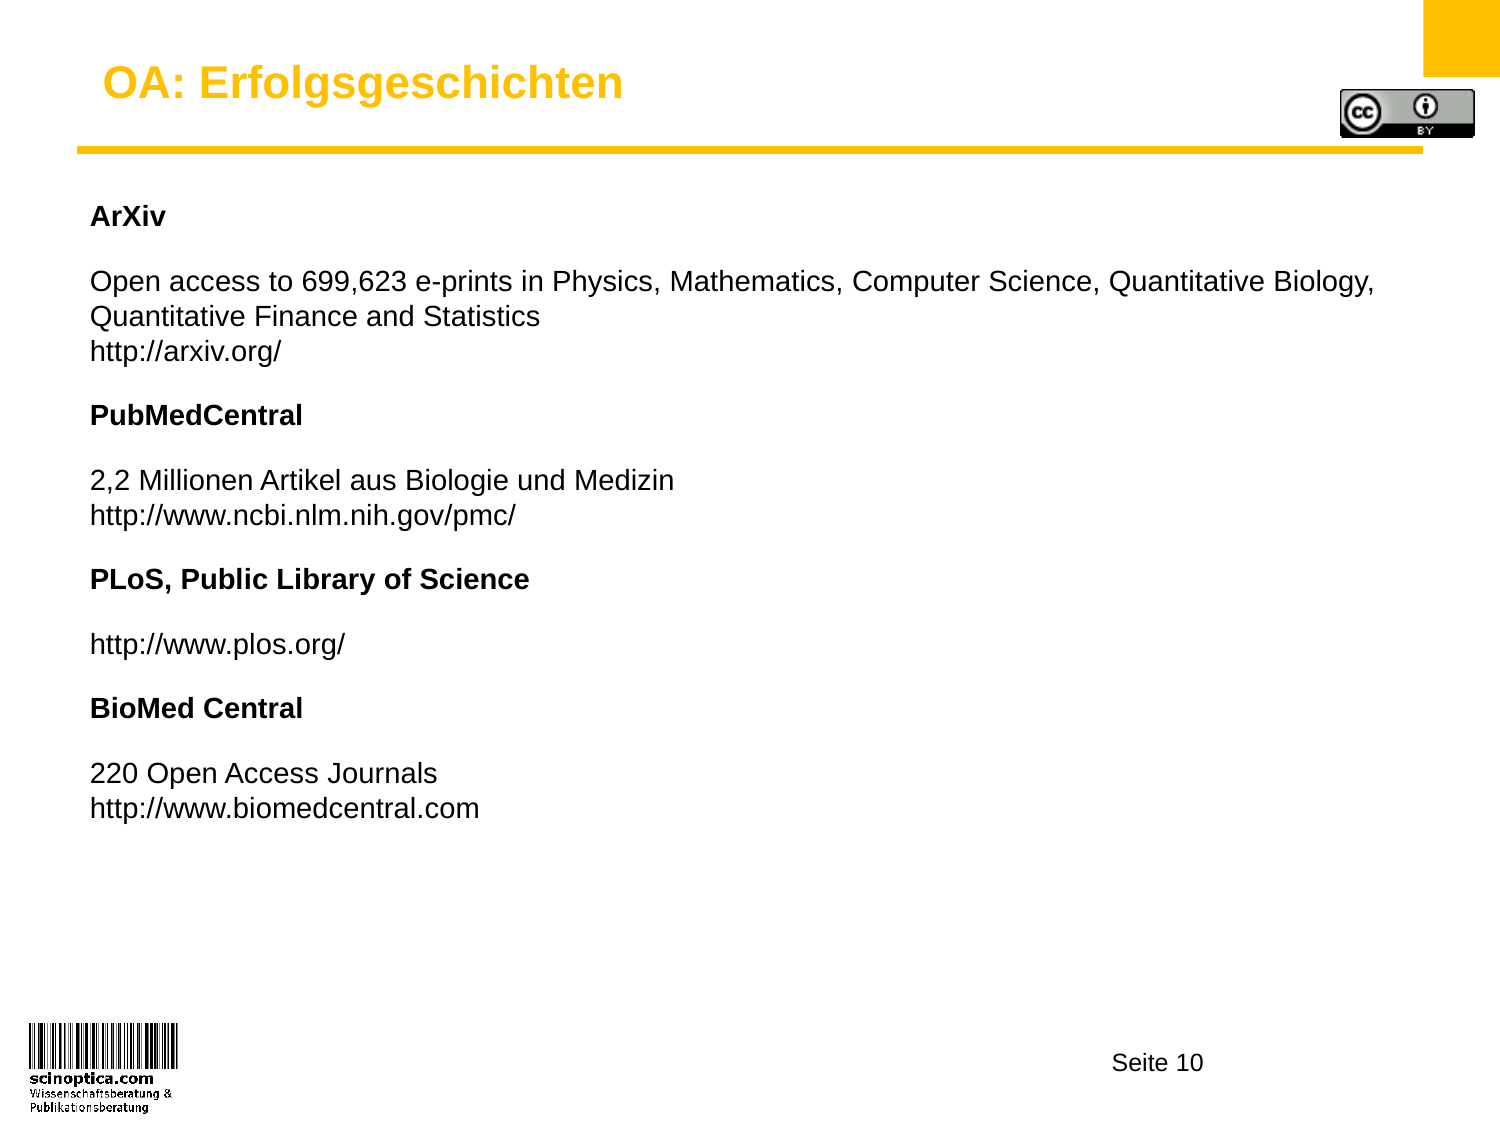

# OA: Erfolgsgeschichten
ArXiv
Open access to 699,623 e-prints in Physics, Mathematics, Computer Science, Quantitative Biology, Quantitative Finance and Statistics
http://arxiv.org/
PubMedCentral
2,2 Millionen Artikel aus Biologie und Medizin
http://www.ncbi.nlm.nih.gov/pmc/
PLoS, Public Library of Science
http://www.plos.org/
BioMed Central
220 Open Access Journals
http://www.biomedcentral.com
Seite